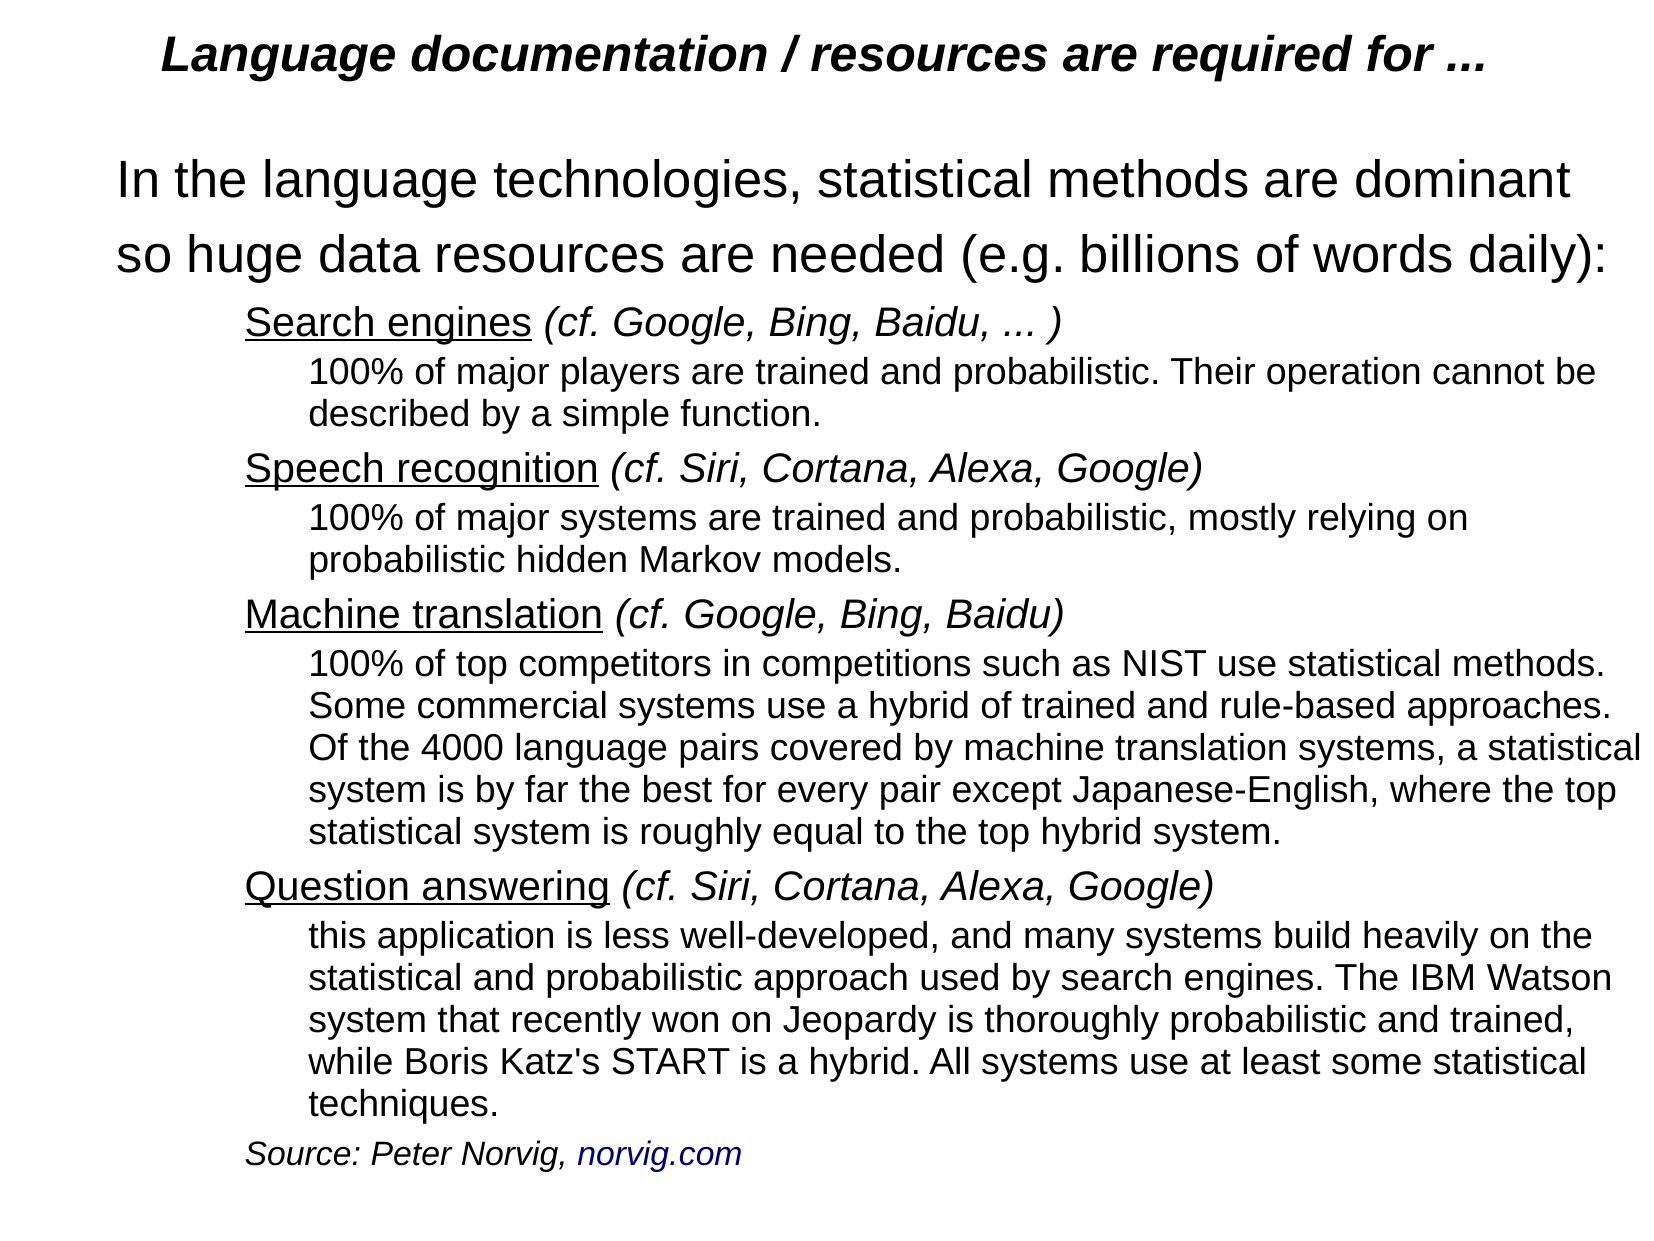

# Language documentation / resources are required for ...
In the language technologies, statistical methods are dominant
so huge data resources are needed (e.g. billions of words daily):
Search engines (cf. Google, Bing, Baidu, ... )
100% of major players are trained and probabilistic. Their operation cannot be described by a simple function.
Speech recognition (cf. Siri, Cortana, Alexa, Google)
100% of major systems are trained and probabilistic, mostly relying on probabilistic hidden Markov models.
Machine translation (cf. Google, Bing, Baidu)
100% of top competitors in competitions such as NIST use statistical methods. Some commercial systems use a hybrid of trained and rule-based approaches. Of the 4000 language pairs covered by machine translation systems, a statistical system is by far the best for every pair except Japanese-English, where the top statistical system is roughly equal to the top hybrid system.
Question answering (cf. Siri, Cortana, Alexa, Google)
this application is less well-developed, and many systems build heavily on the statistical and probabilistic approach used by search engines. The IBM Watson system that recently won on Jeopardy is thoroughly probabilistic and trained, while Boris Katz's START is a hybrid. All systems use at least some statistical techniques.
Source: Peter Norvig, norvig.com